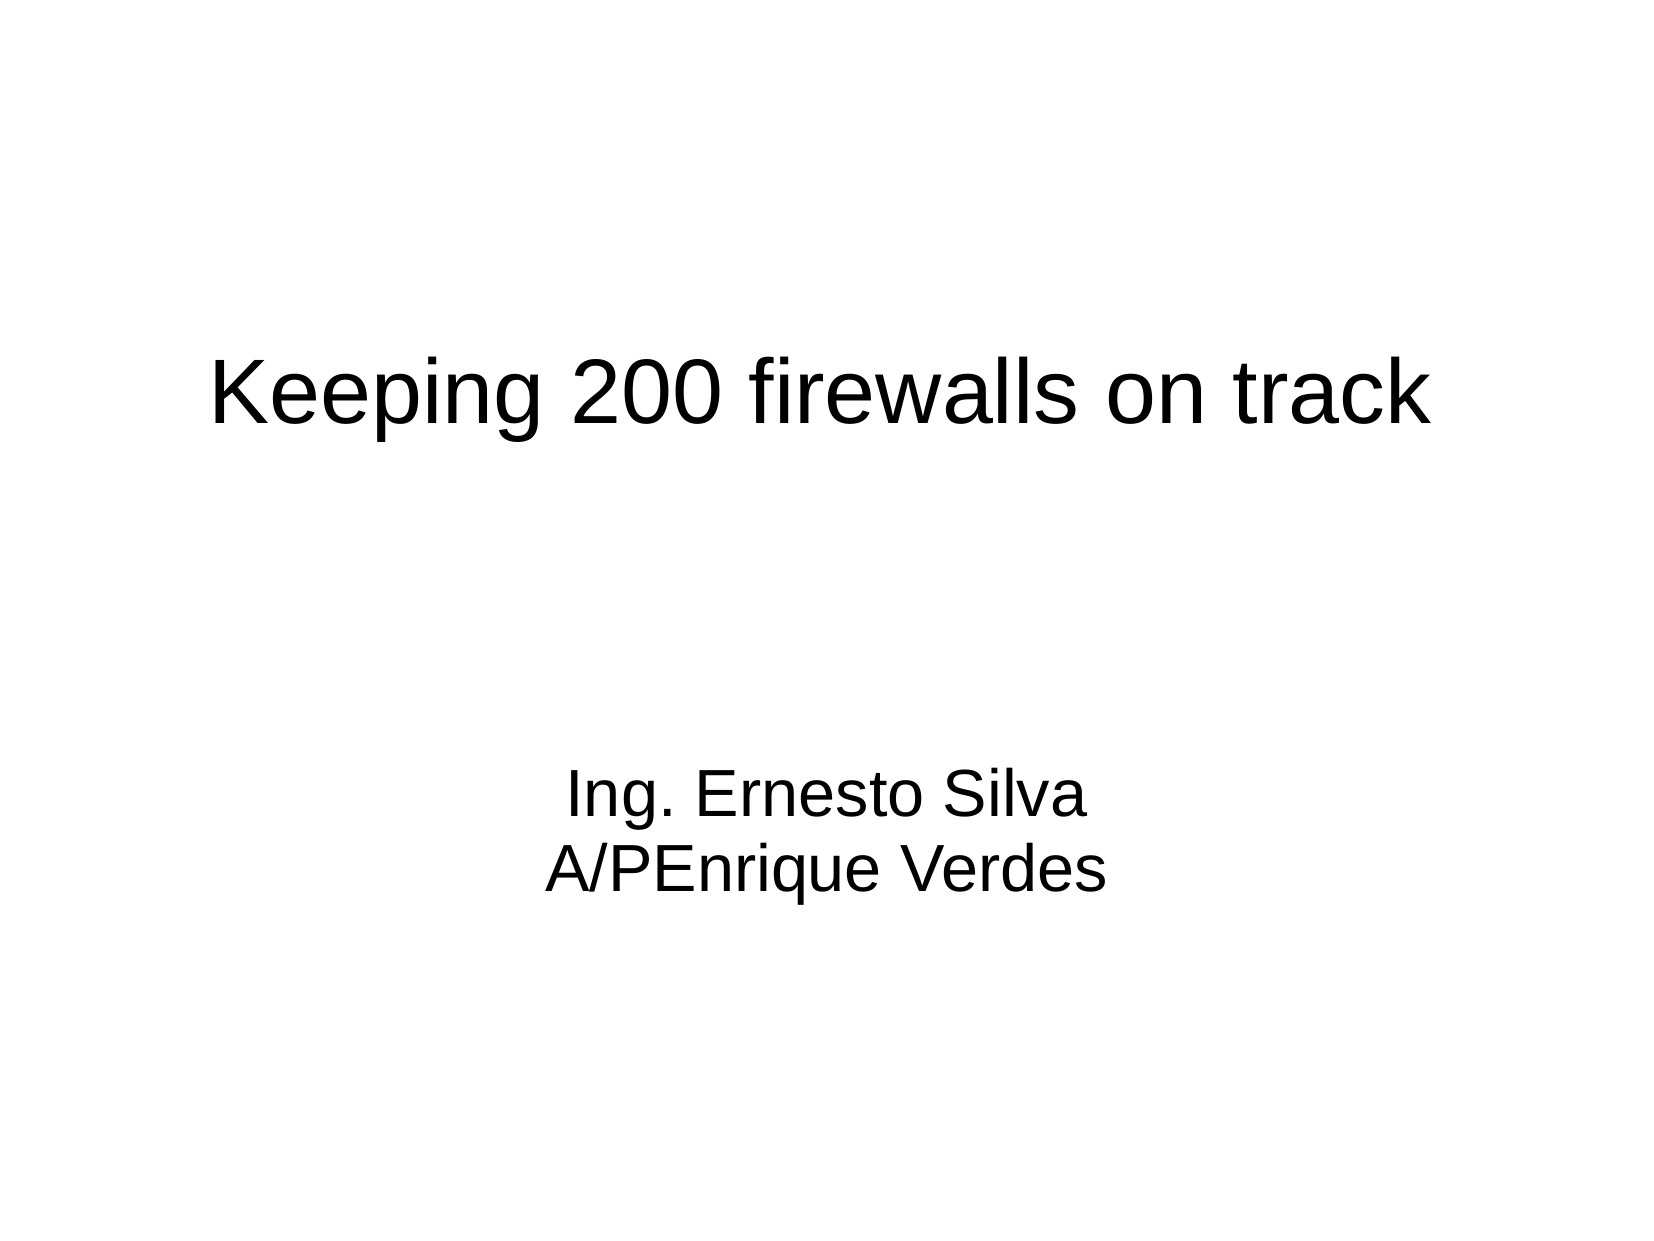

# Keeping 200 firewalls on track
Ing. Ernesto Silva
A/PEnrique Verdes